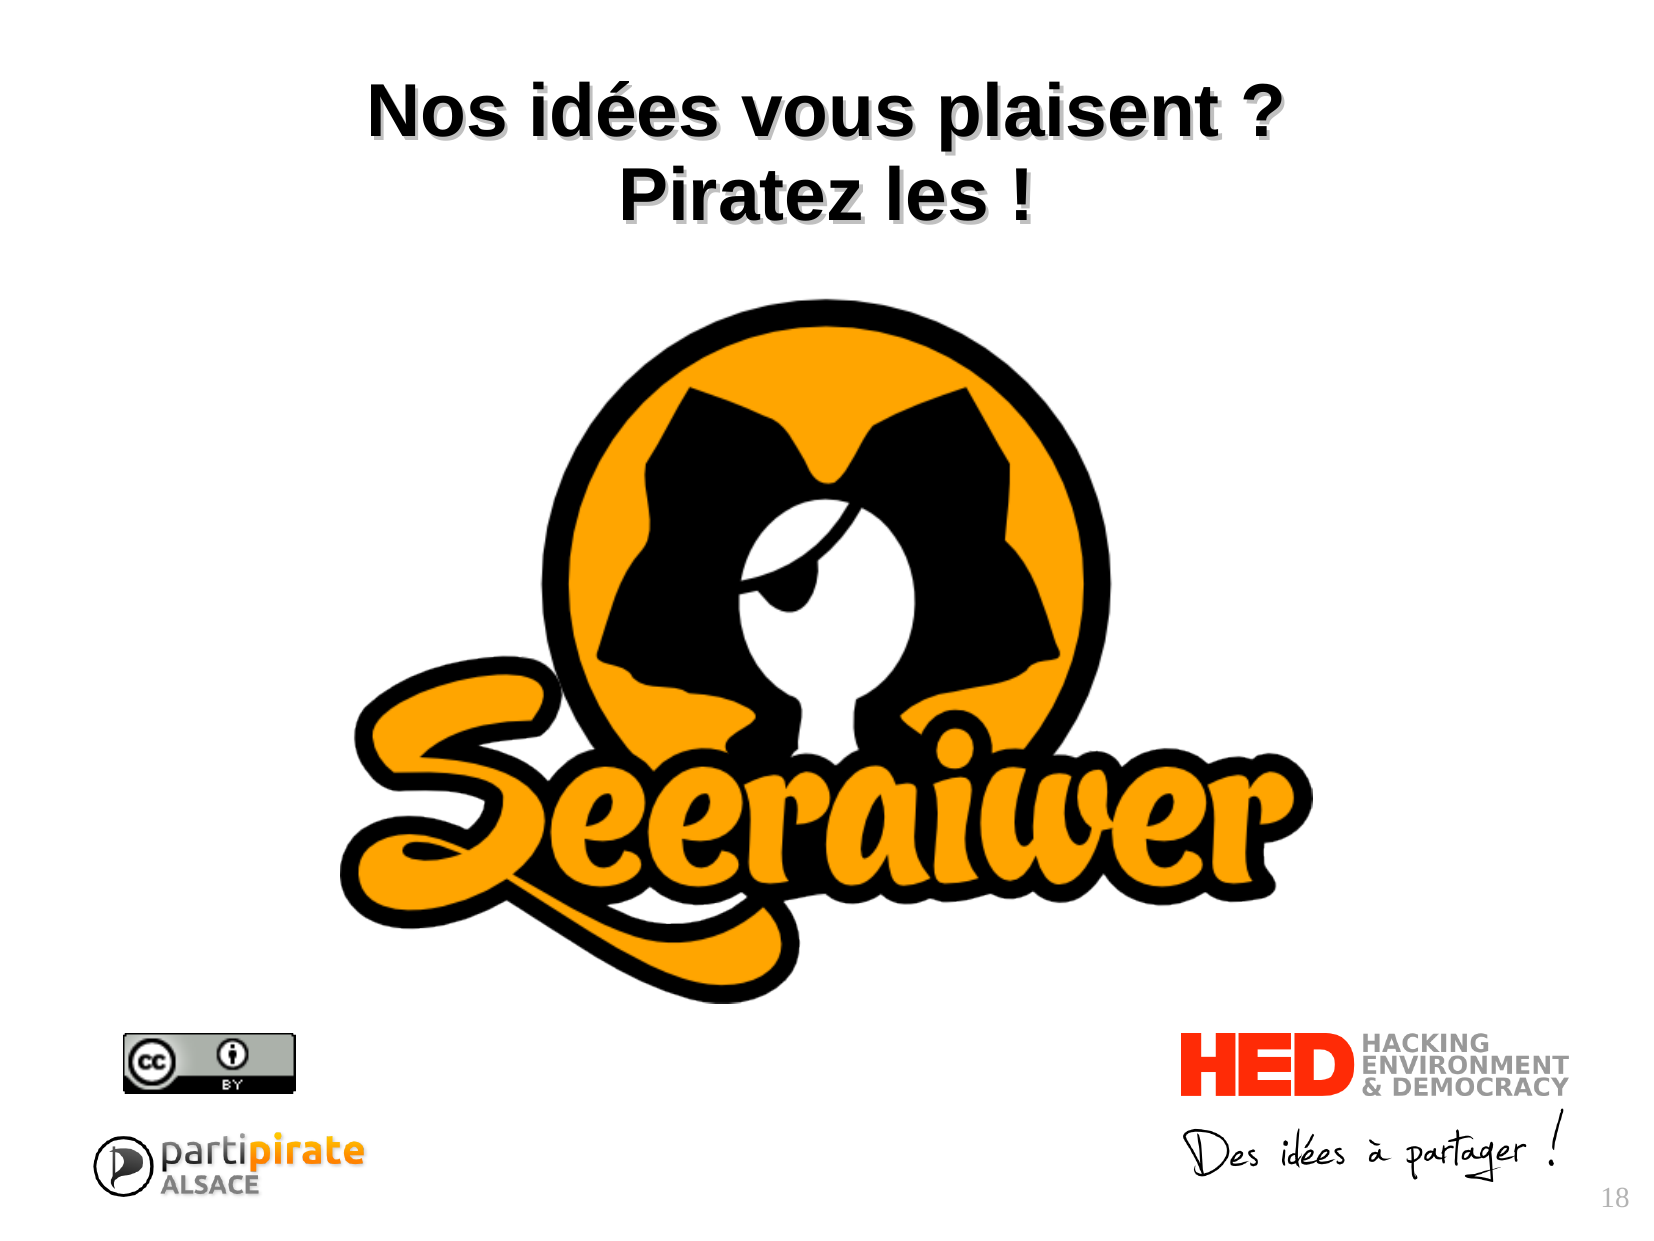

# Nos idées vous plaisent ? Piratez les !
18